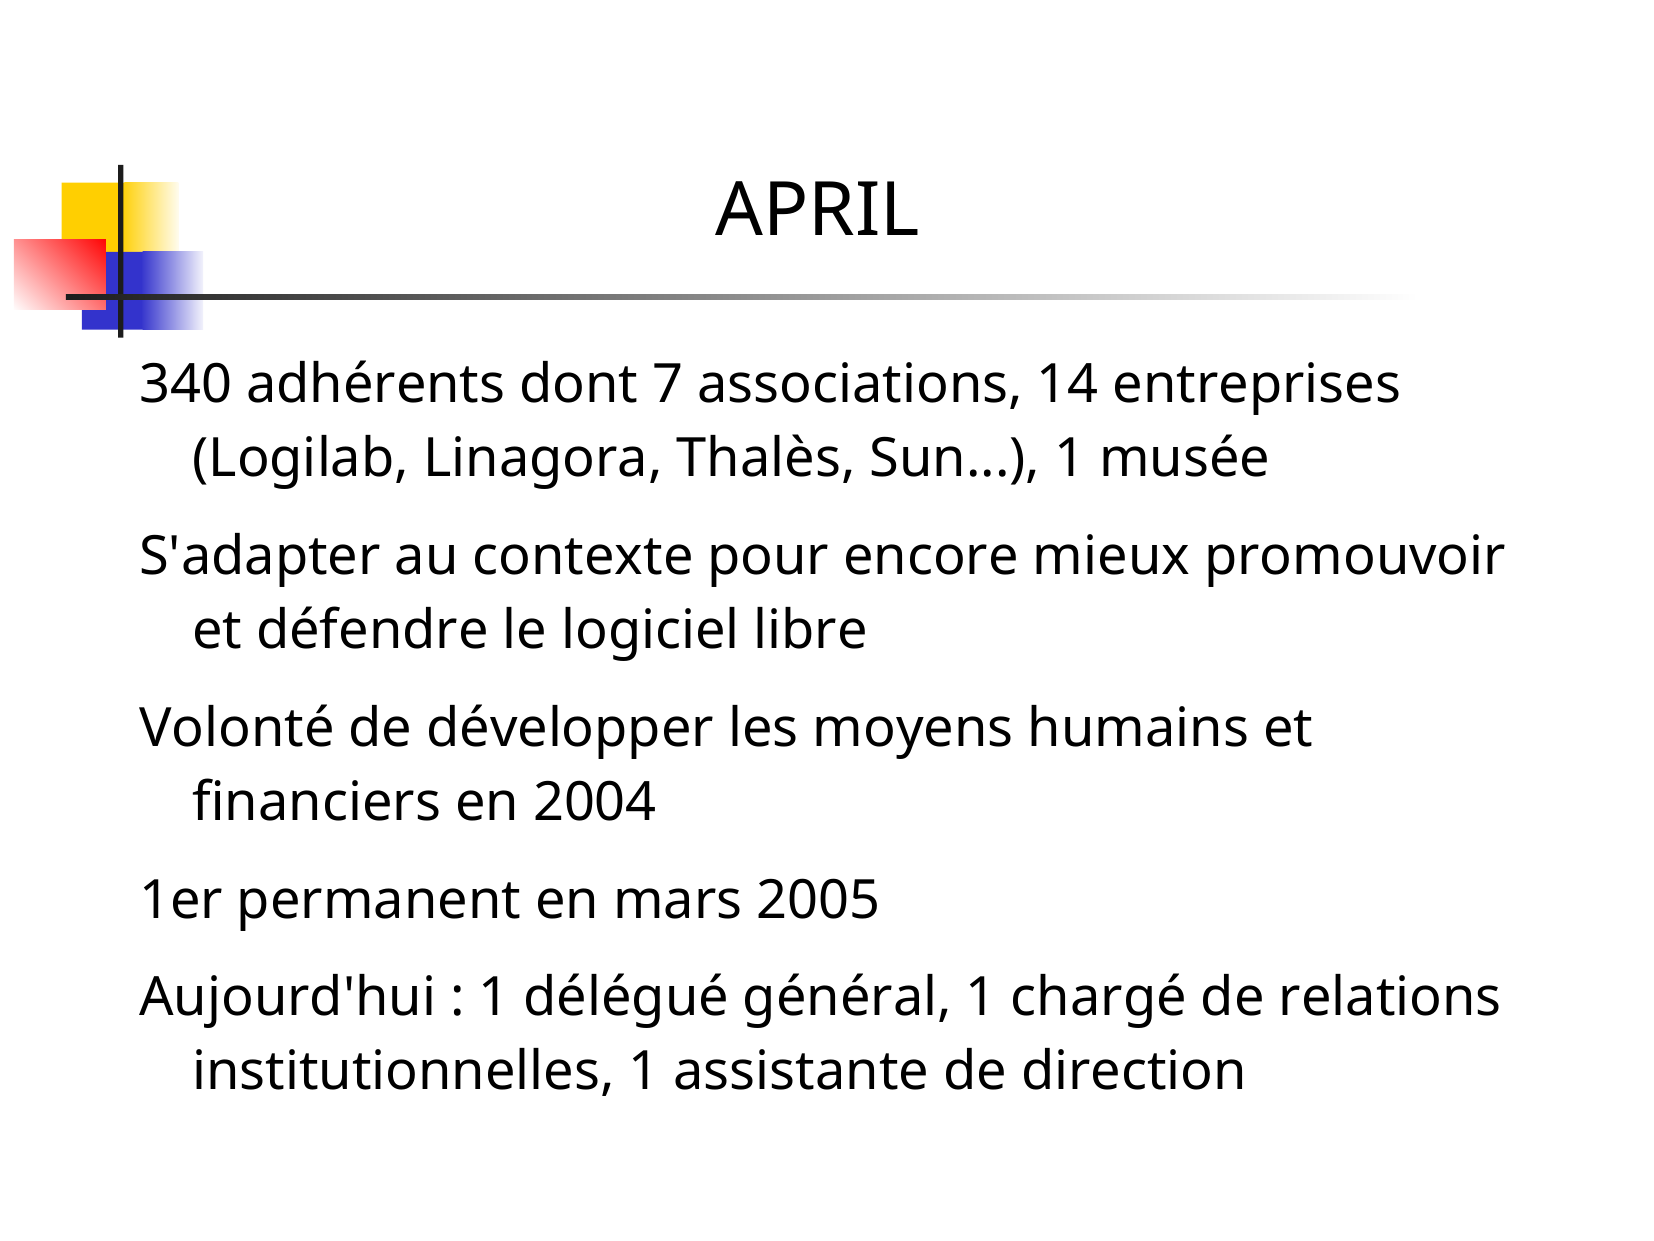

# APRIL
340 adhérents dont 7 associations, 14 entreprises (Logilab, Linagora, Thalès, Sun...), 1 musée
S'adapter au contexte pour encore mieux promouvoir et défendre le logiciel libre
Volonté de développer les moyens humains et financiers en 2004
1er permanent en mars 2005
Aujourd'hui : 1 délégué général, 1 chargé de relations institutionnelles, 1 assistante de direction